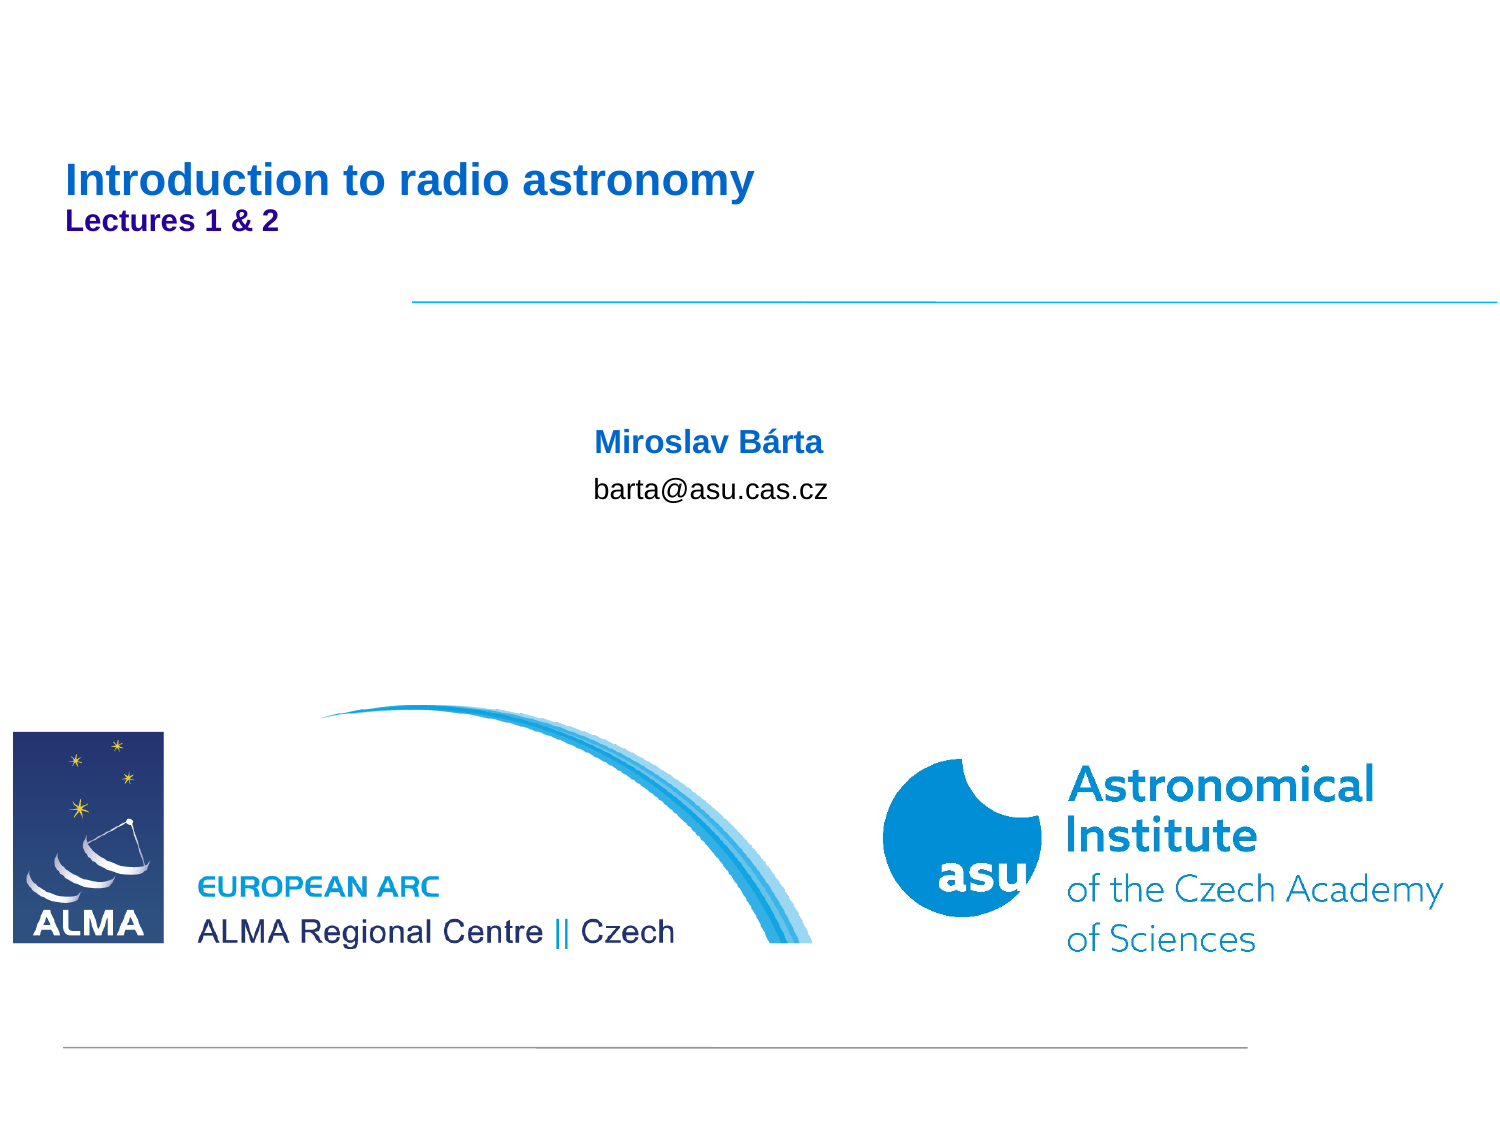

Introduction to radio astronomy
Lectures 1 & 2
Miroslav Bárta
barta@asu.cas.cz